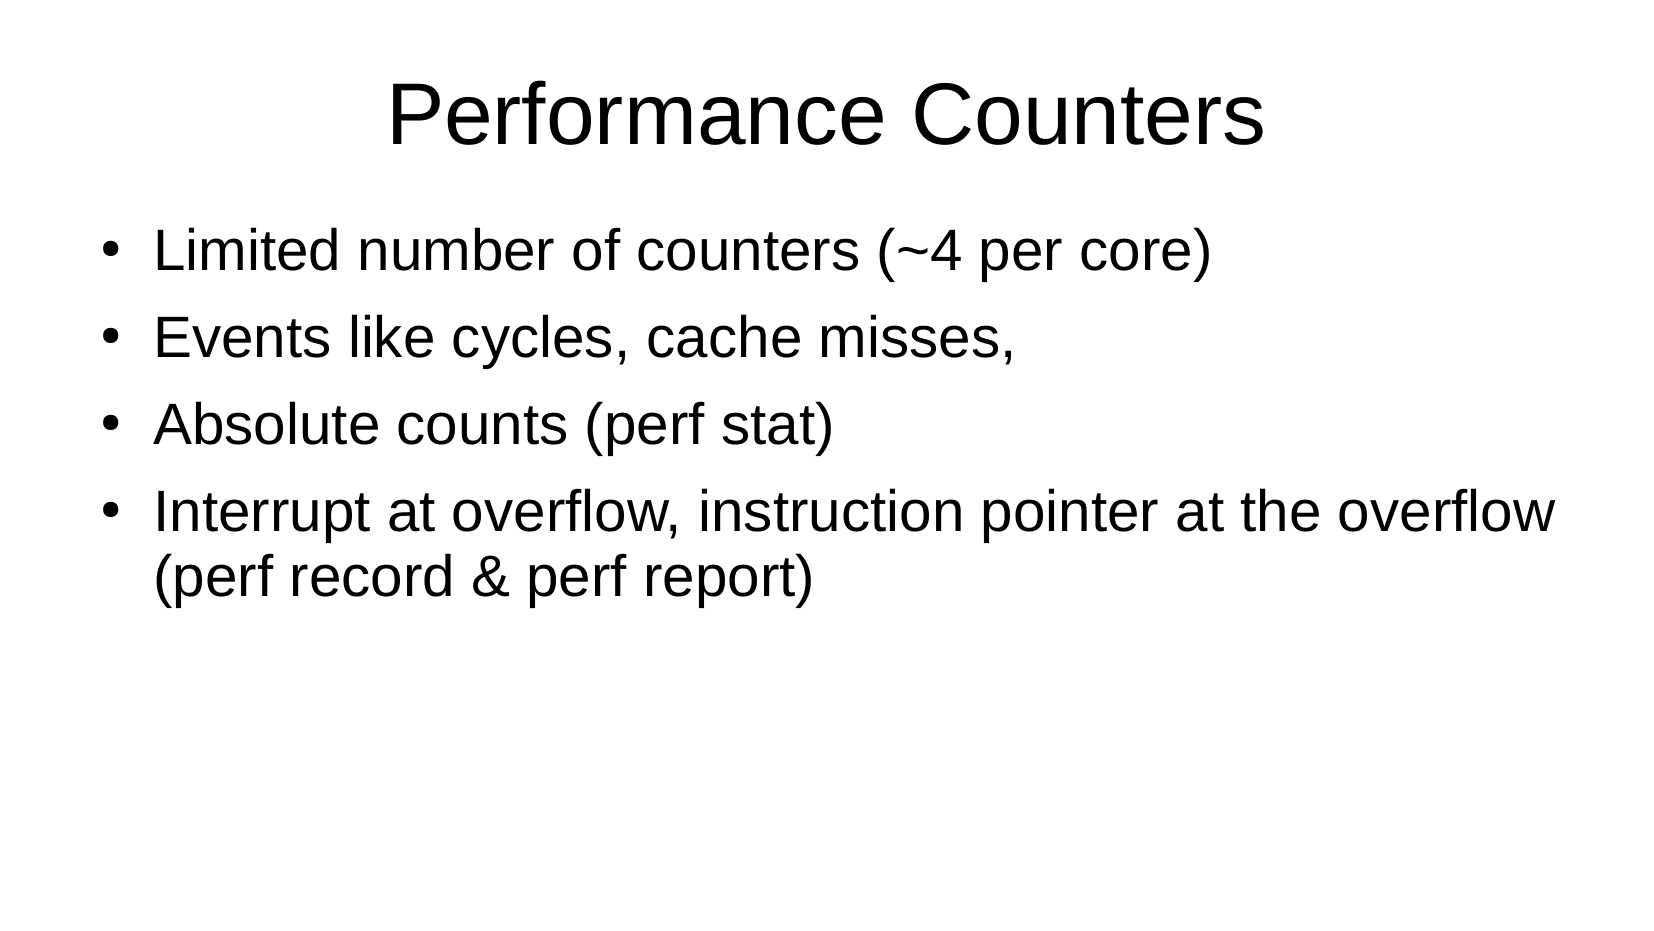

# Performance Counters
Limited number of counters (~4 per core)
Events like cycles, cache misses,
Absolute counts (perf stat)
Interrupt at overflow, instruction pointer at the overflow (perf record & perf report)